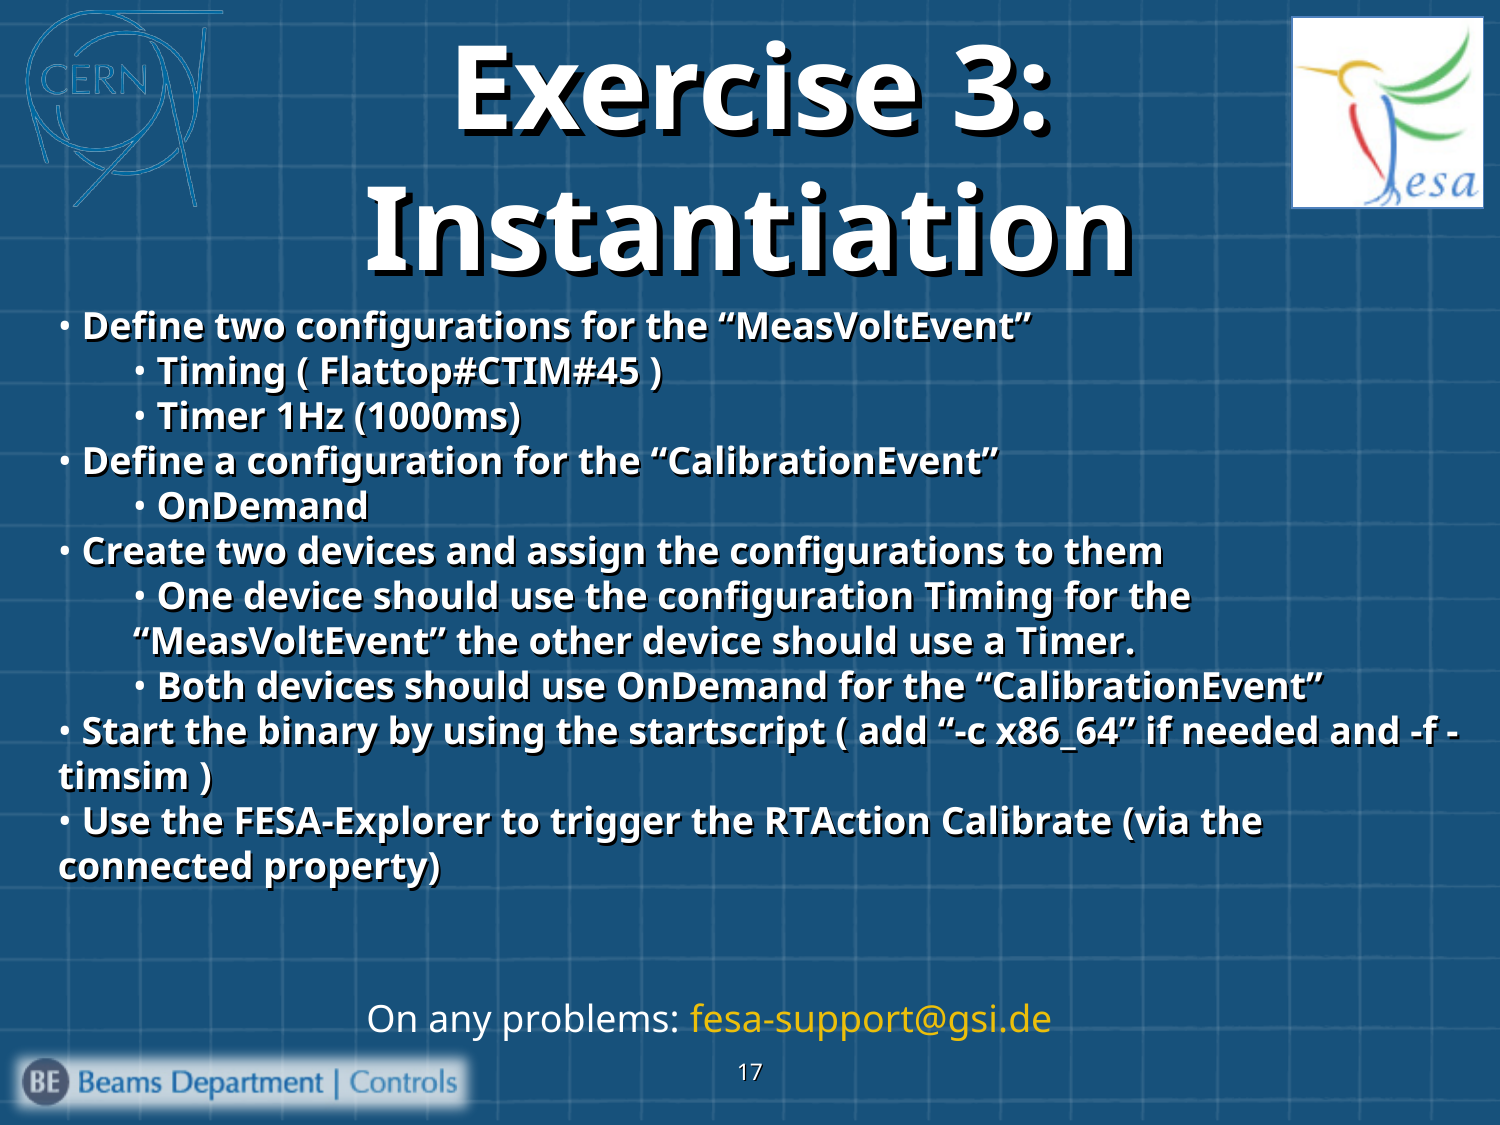

# Exercise 3: Instantiation
 Define two configurations for the “MeasVoltEvent”
 Timing ( Flattop#CTIM#45 )
 Timer 1Hz (1000ms)
 Define a configuration for the “CalibrationEvent”
 OnDemand
 Create two devices and assign the configurations to them
 One device should use the configuration Timing for the “MeasVoltEvent” the other device should use a Timer.
 Both devices should use OnDemand for the “CalibrationEvent”
 Start the binary by using the startscript ( add “-c x86_64” if needed and -f -timsim )
 Use the FESA-Explorer to trigger the RTAction Calibrate (via the connected property)
On any problems: fesa-support@gsi.de